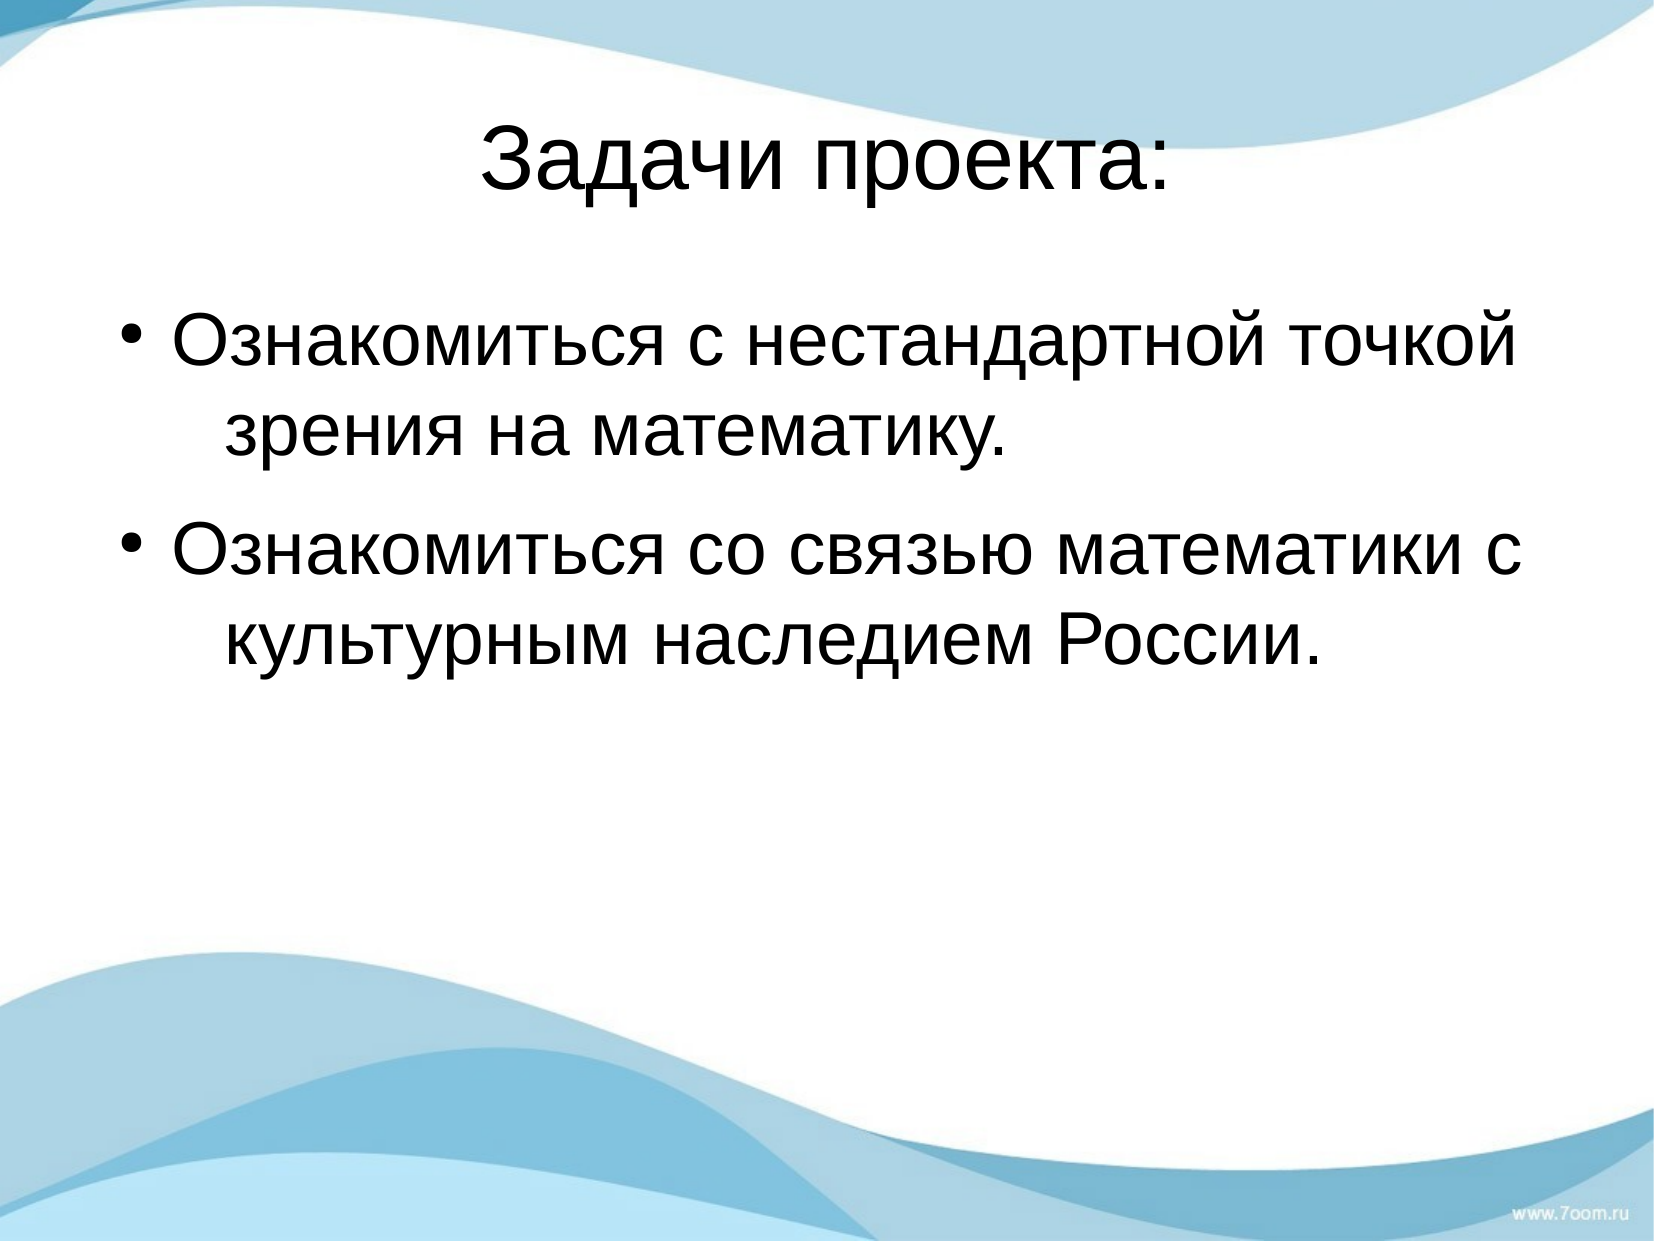

# Задачи проекта:
Ознакомиться с нестандартной точкой зрения на математику.
Ознакомиться со связью математики с культурным наследием России.